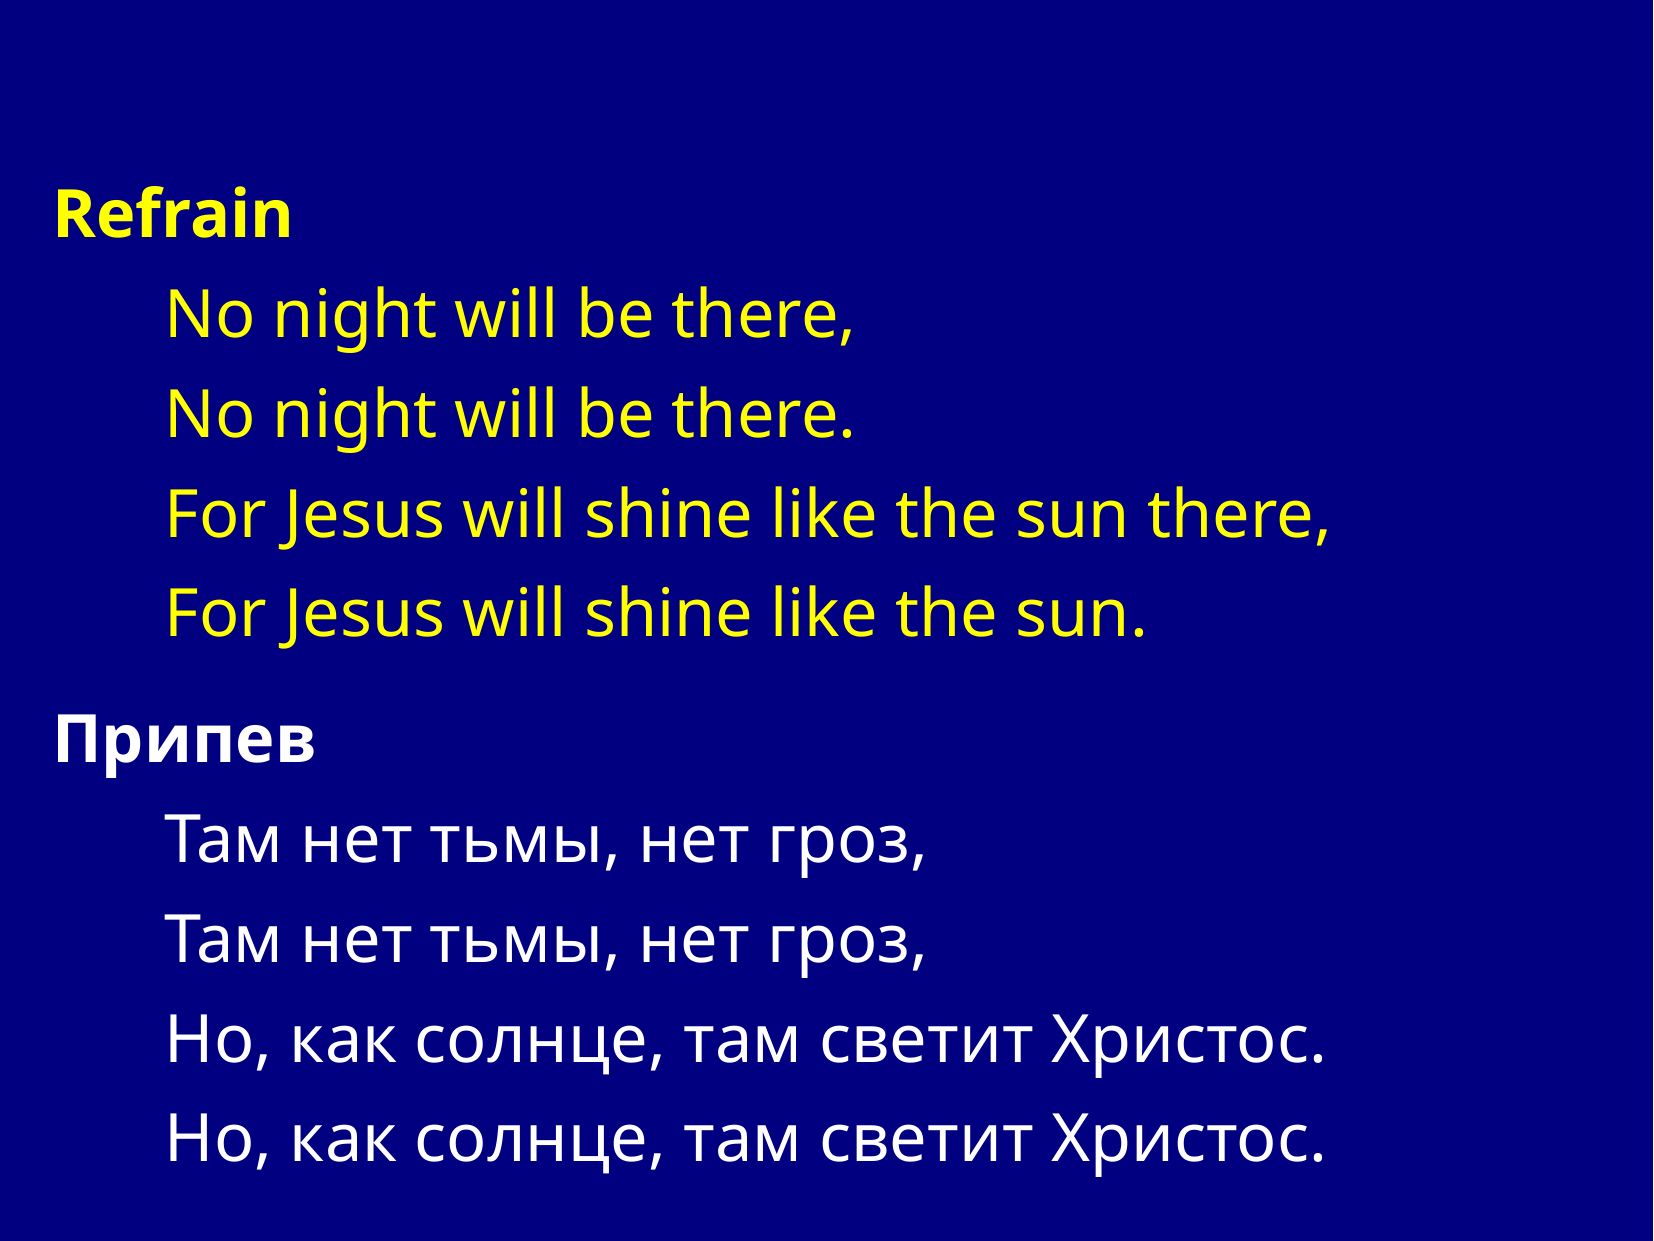

Refrain
	No night will be there,
	No night will be there.
	For Jesus will shine like the sun there,
	For Jesus will shine like the sun.
Припев
	Там нет тьмы, нет гроз,
	Там нет тьмы, нет гроз,
	Но, как солнце, там светит Христос.
	Но, как солнце, там светит Христос.